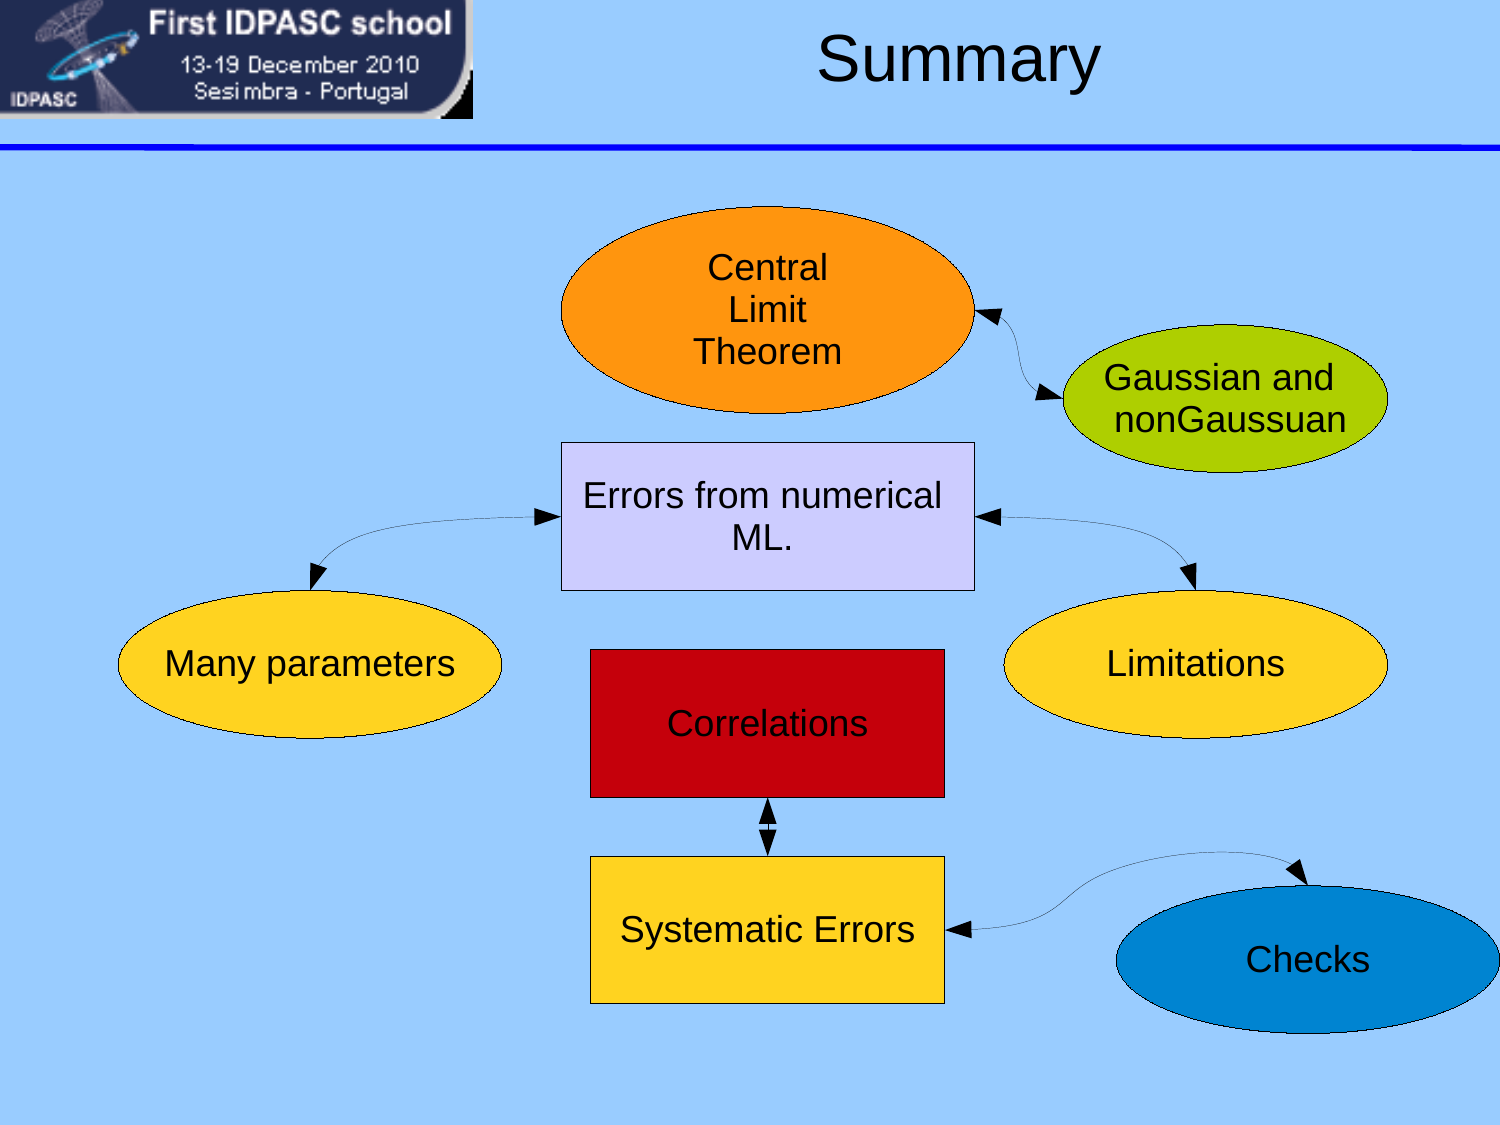

# Summary
Central
Limit
Theorem
Gaussian and
 nonGaussuan
Errors from numerical
ML.
Many parameters
Limitations
Correlations
Systematic Errors
Checks